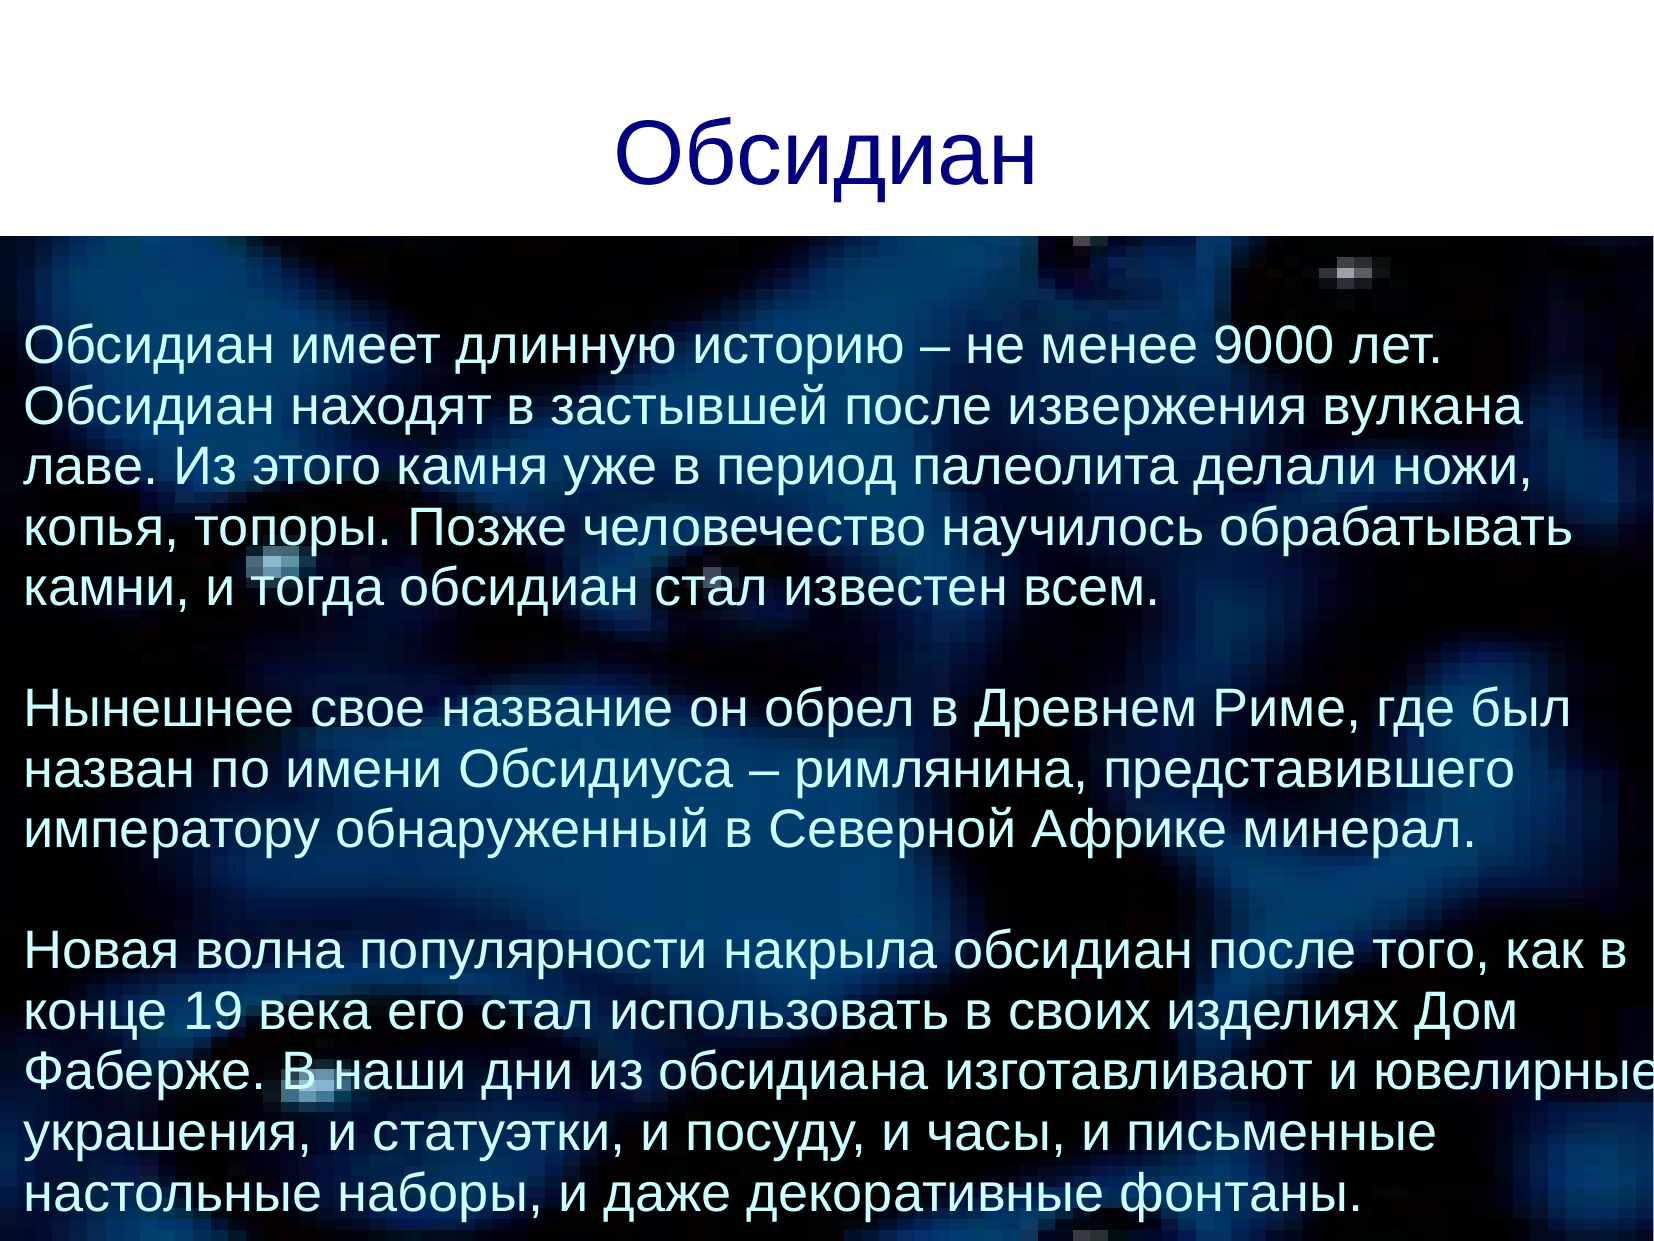

# Обсидиан
Обсидиан имеет длинную историю – не менее 9000 лет. Обсидиан находят в застывшей после извержения вулкана лаве. Из этого камня уже в период палеолита делали ножи, копья, топоры. Позже человечество научилось обрабатывать камни, и тогда обсидиан стал известен всем.
Нынешнее свое название он обрел в Древнем Риме, где был назван по имени Обсидиуса – римлянина, представившего императору обнаруженный в Северной Африке минерал.
Новая волна популярности накрыла обсидиан после того, как в конце 19 века его стал использовать в своих изделиях Дом Фаберже. В наши дни из обсидиана изготавливают и ювелирные украшения, и статуэтки, и посуду, и часы, и письменные настольные наборы, и даже декоративные фонтаны.